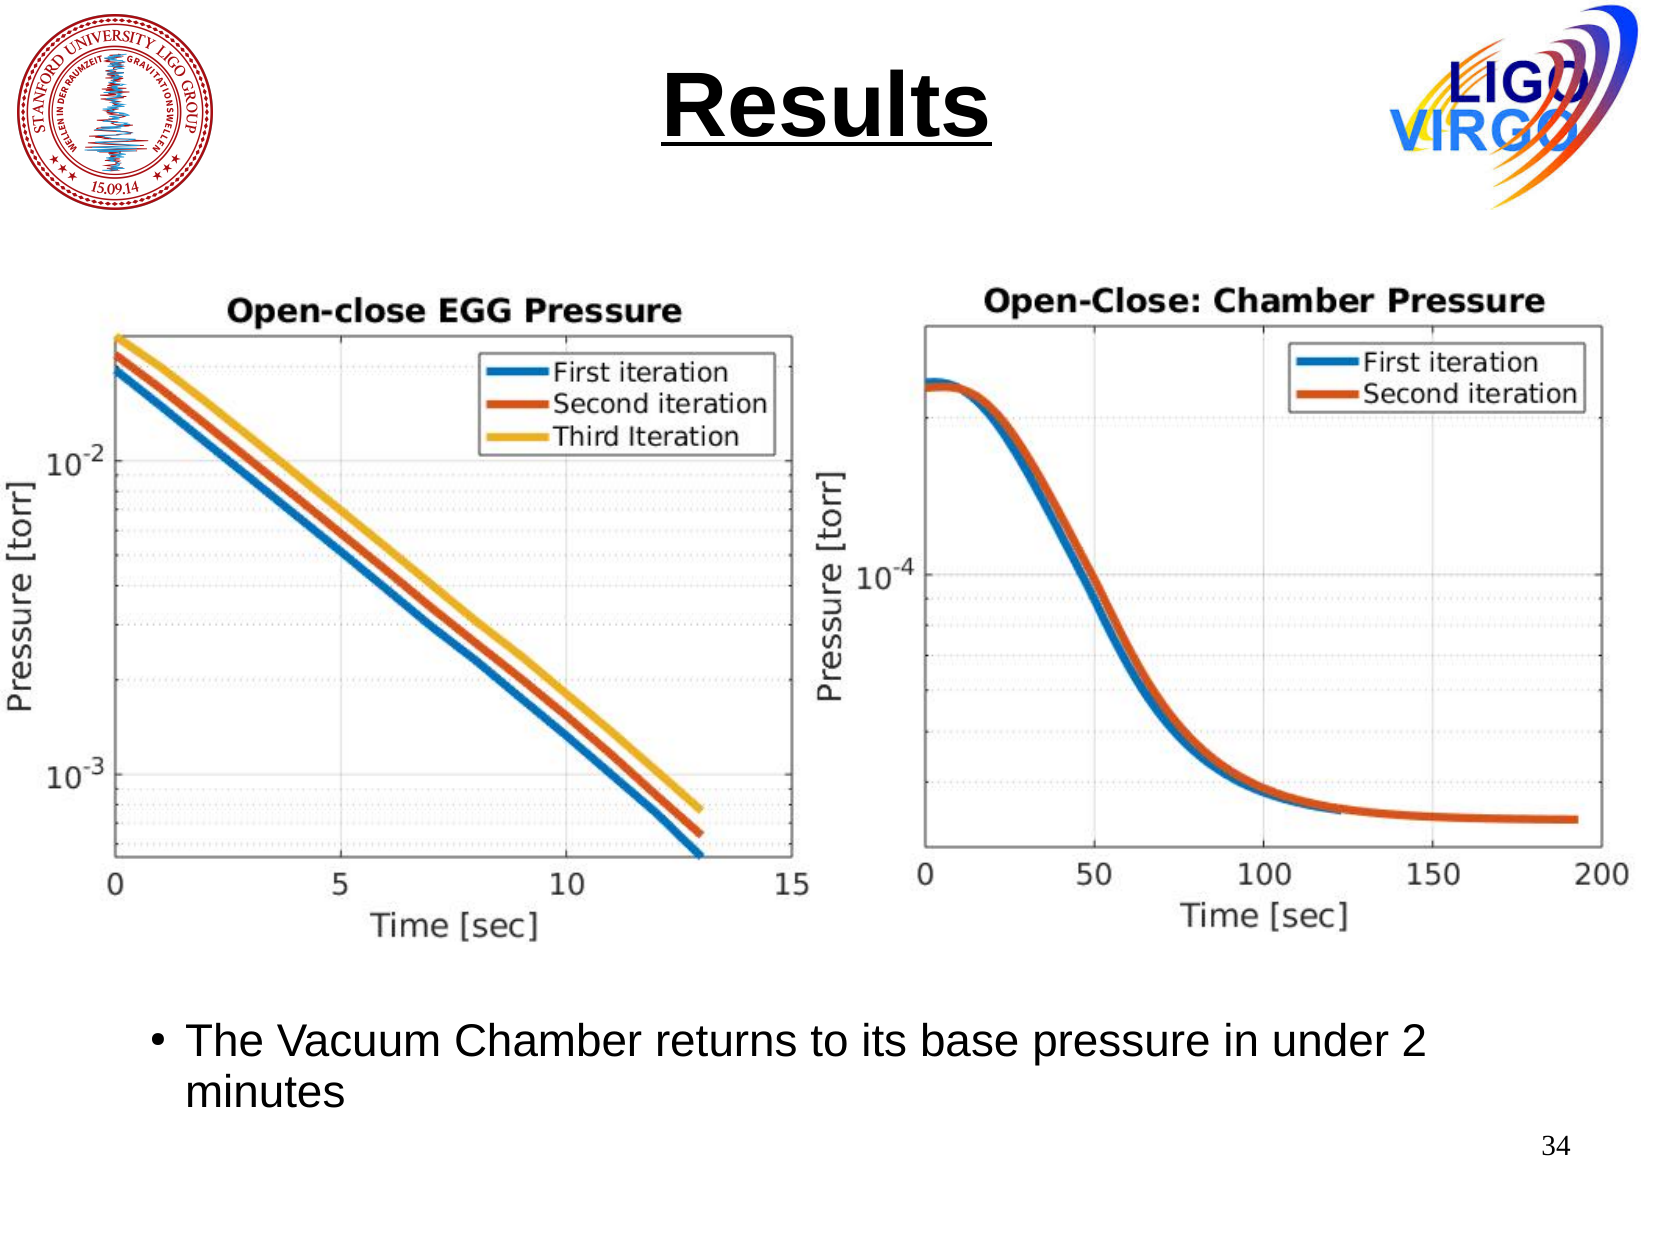

Results
The Vacuum Chamber returns to its base pressure in under 2 minutes
34